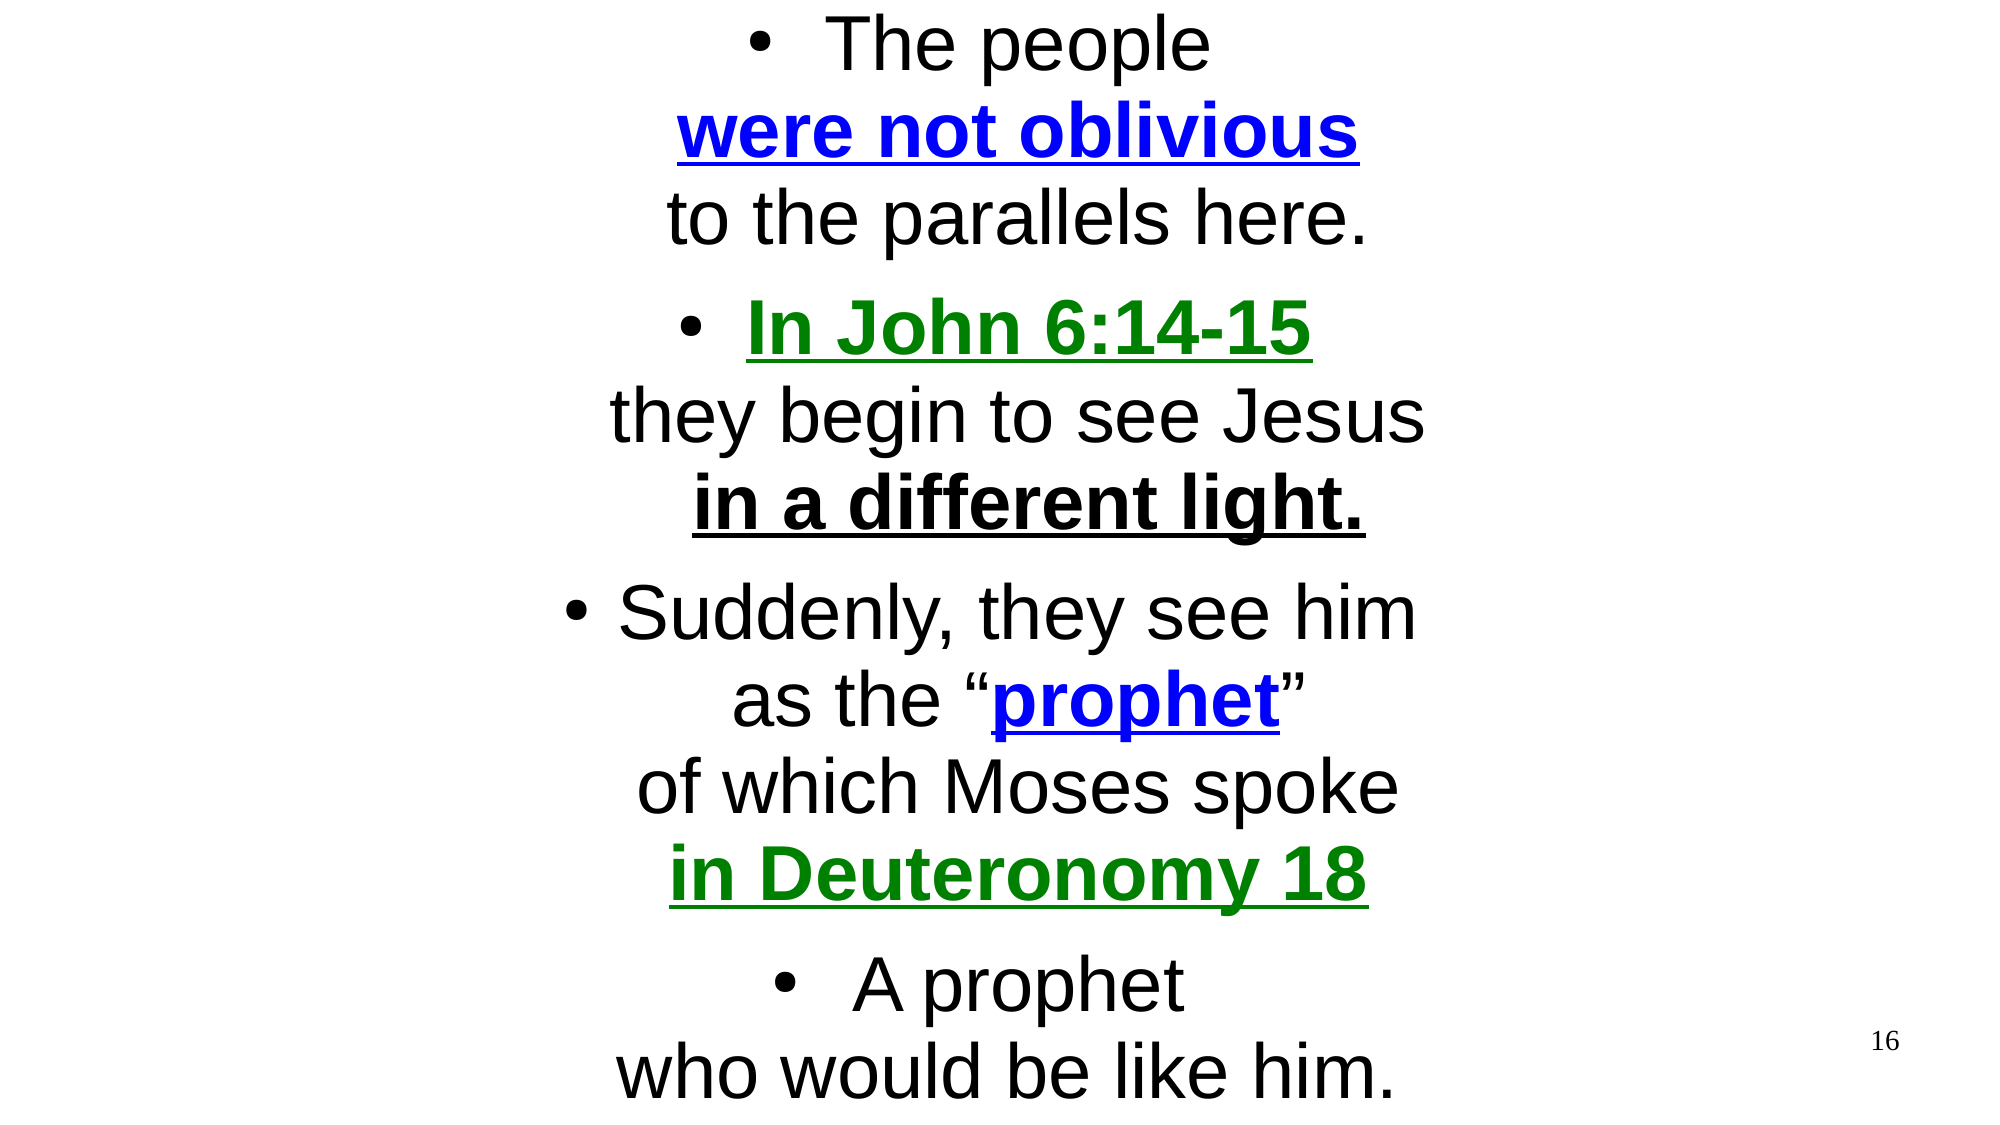

# The people were not oblivious to the parallels here.
In John 6:14-15
they begin to see Jesus
in a different light.
Suddenly, they see him
as the “prophet”
of which Moses spoke
in Deuteronomy 18
A prophet
who would be like him.
16